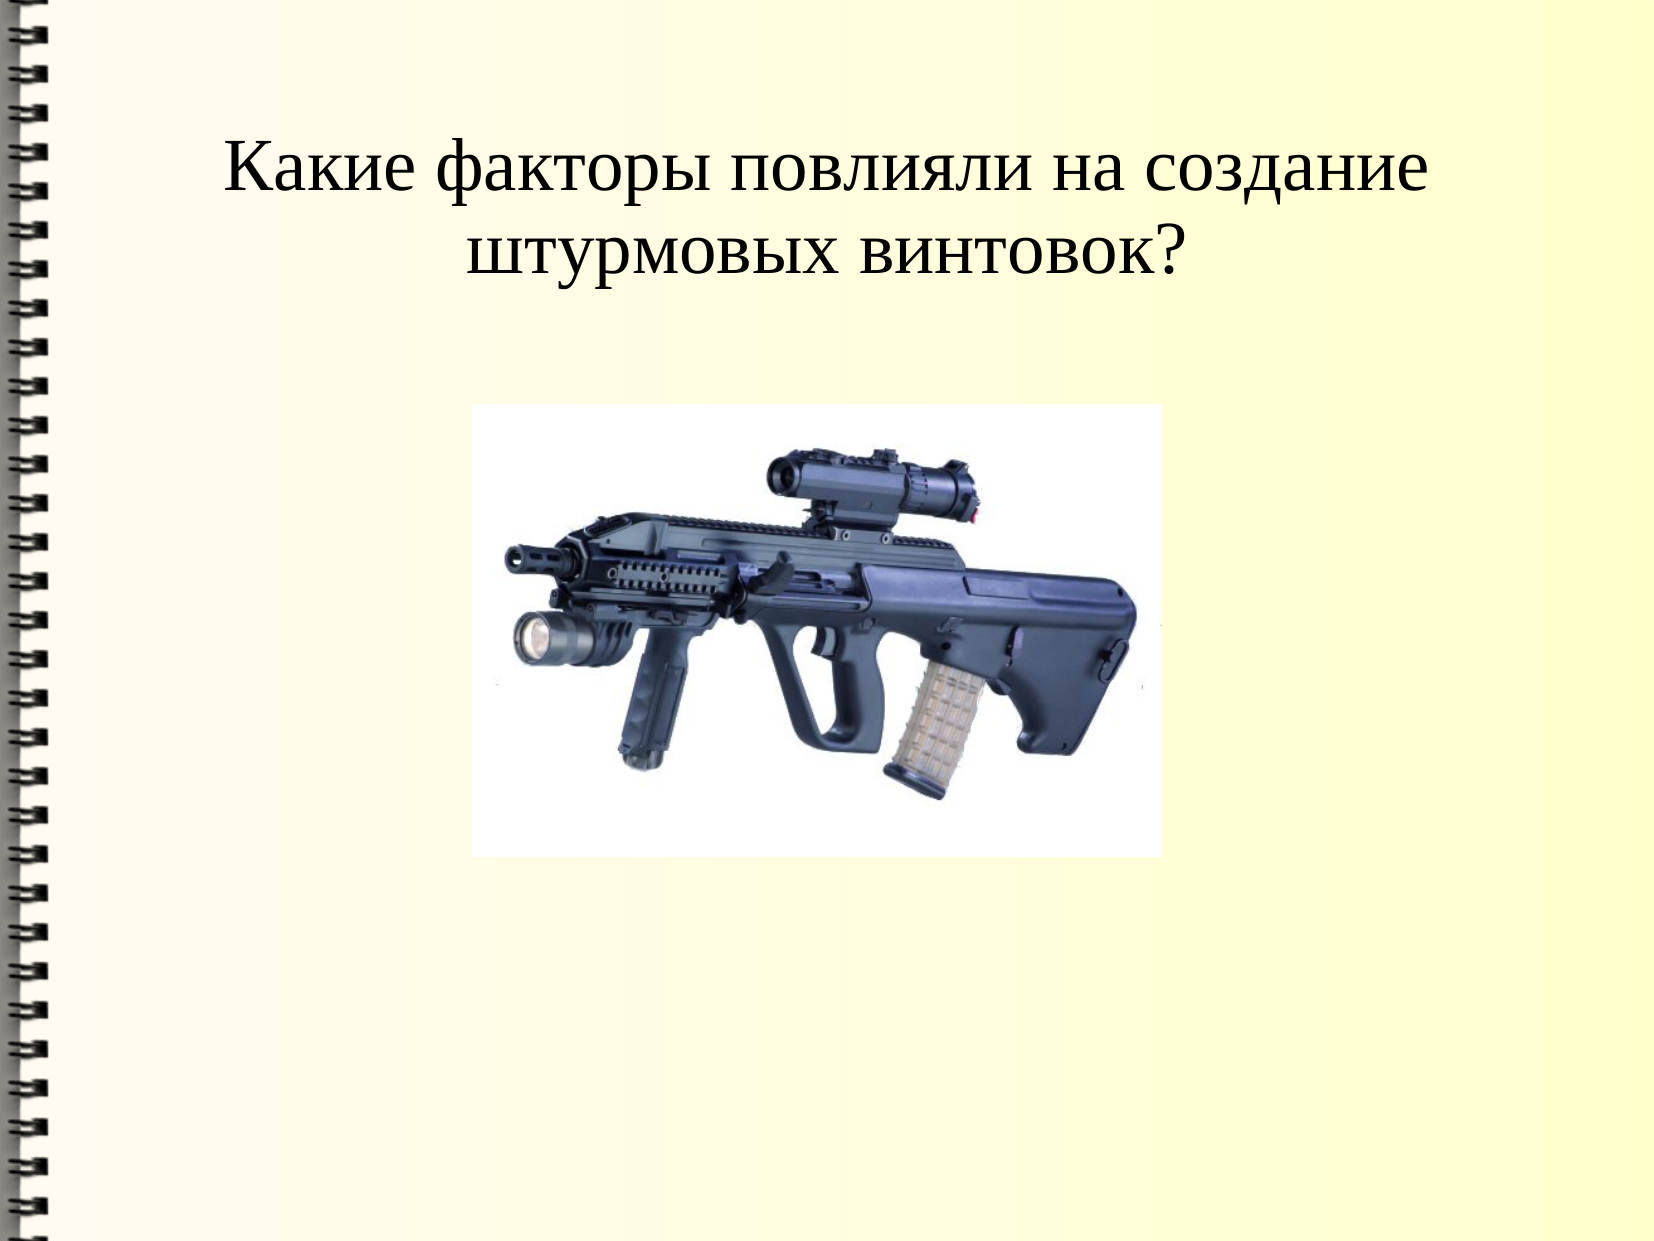

# Какие факторы повлияли на создание штурмовых винтовок?